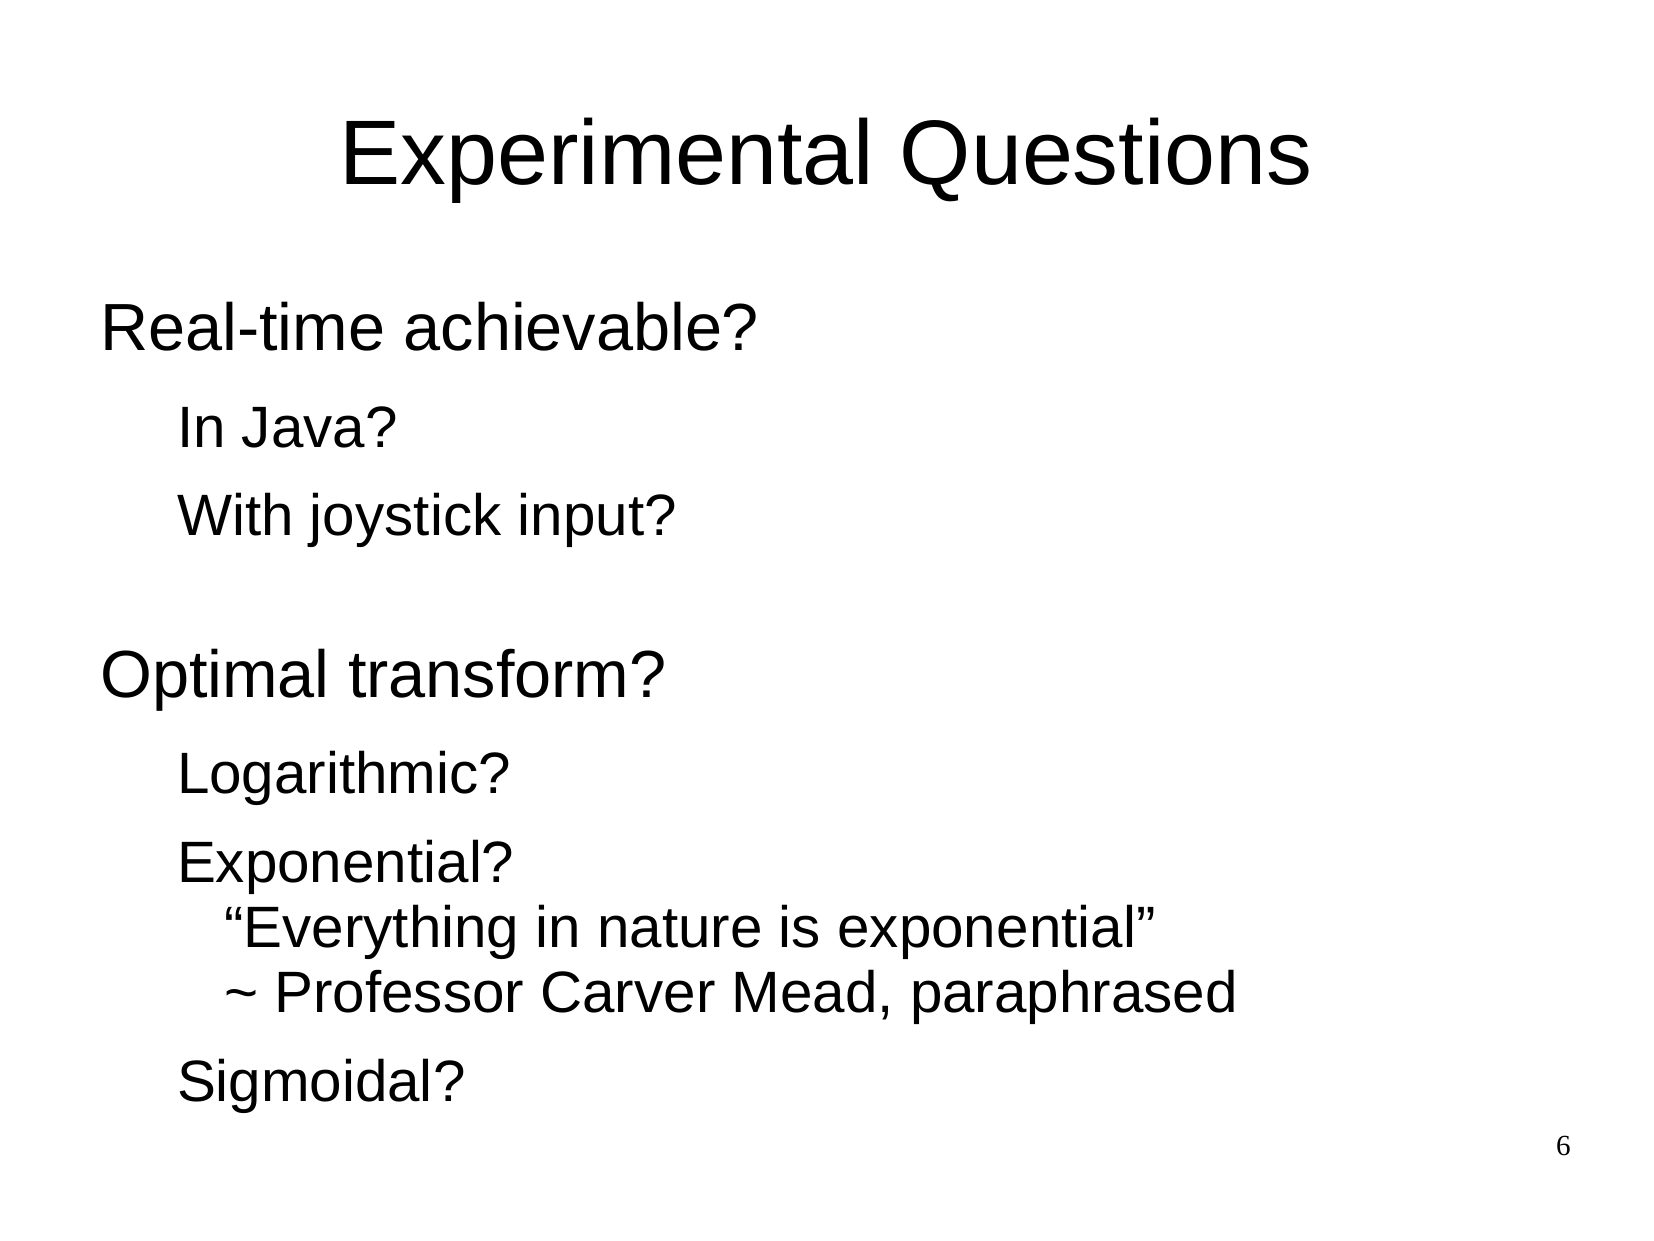

# Experimental Questions
Real-time achievable?
In Java?
With joystick input?
Optimal transform?
Logarithmic?
Exponential?
“Everything in nature is exponential”
~ Professor Carver Mead, paraphrased
Sigmoidal?
6